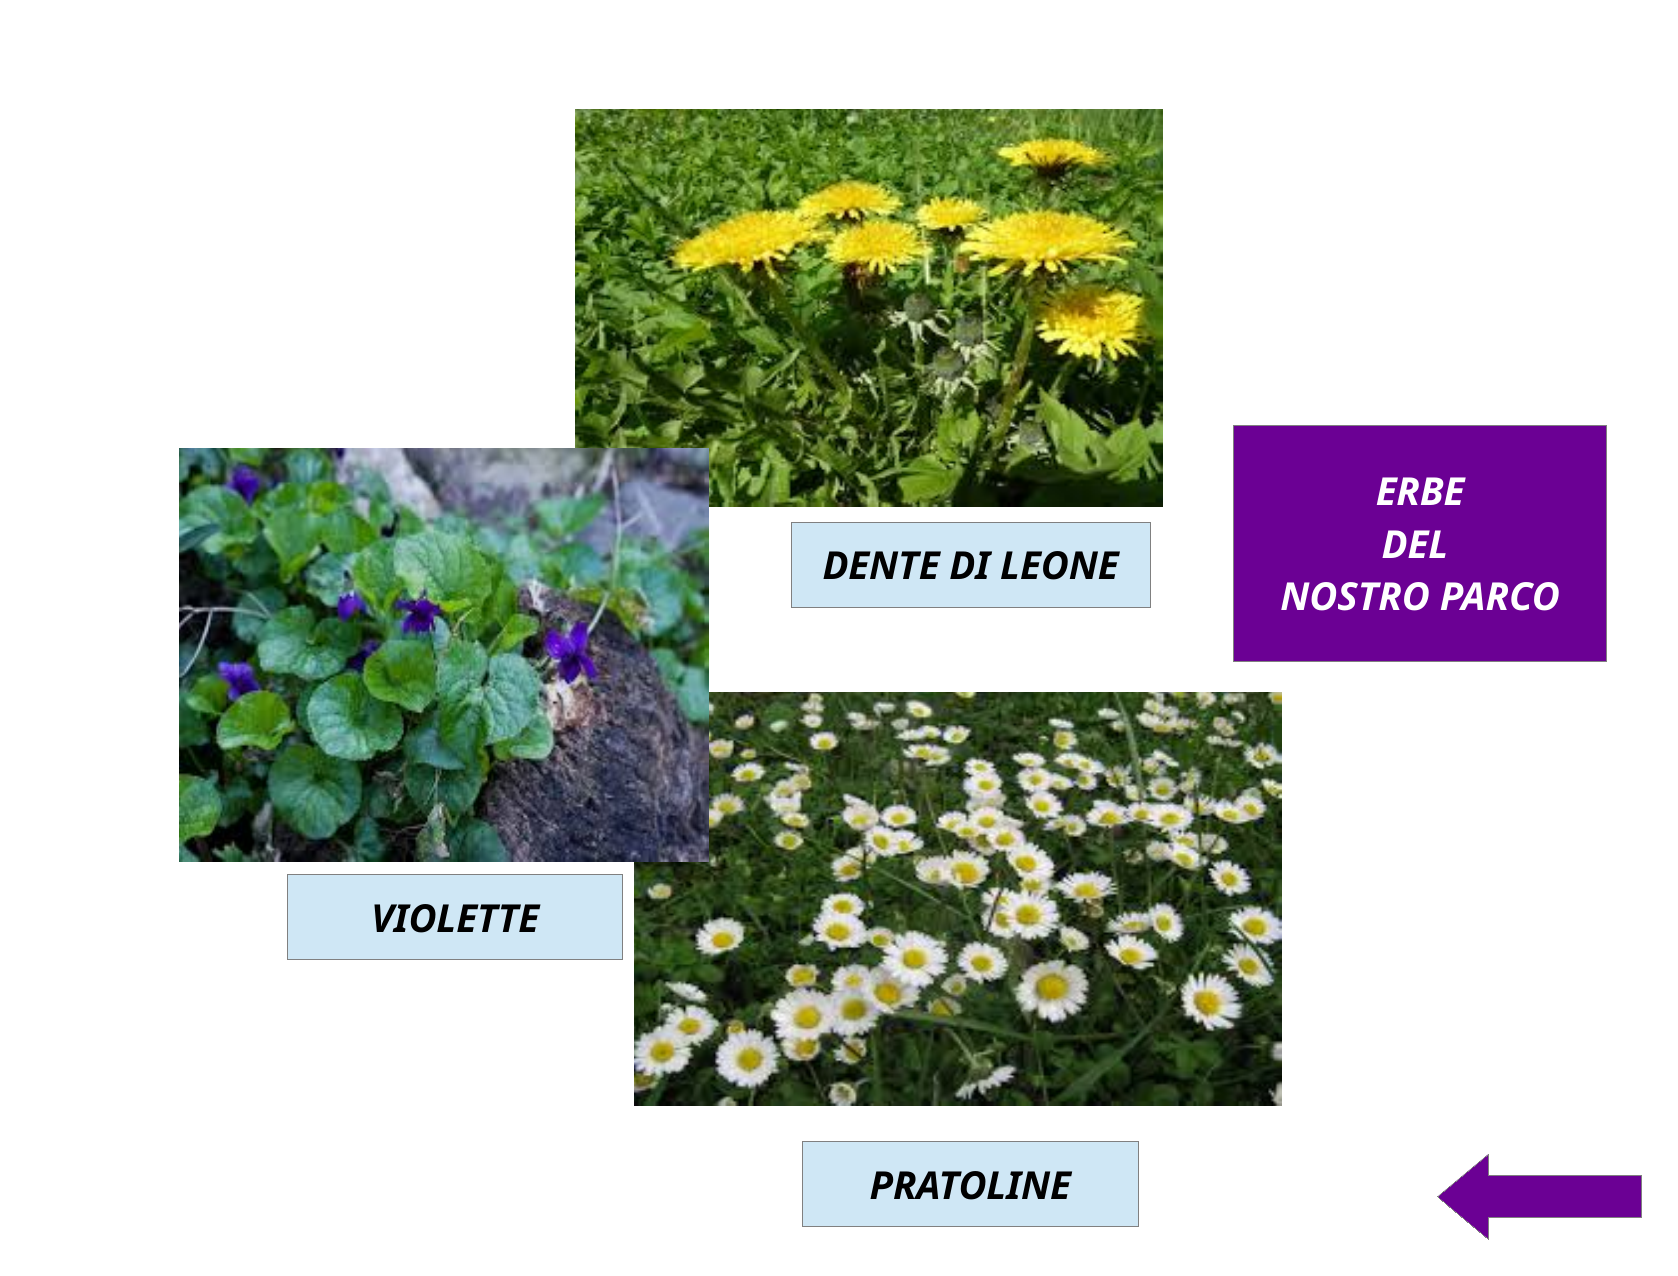

ERBE
DEL
NOSTRO PARCO
DENTE DI LEONE
VIOLETTE
PRATOLINE